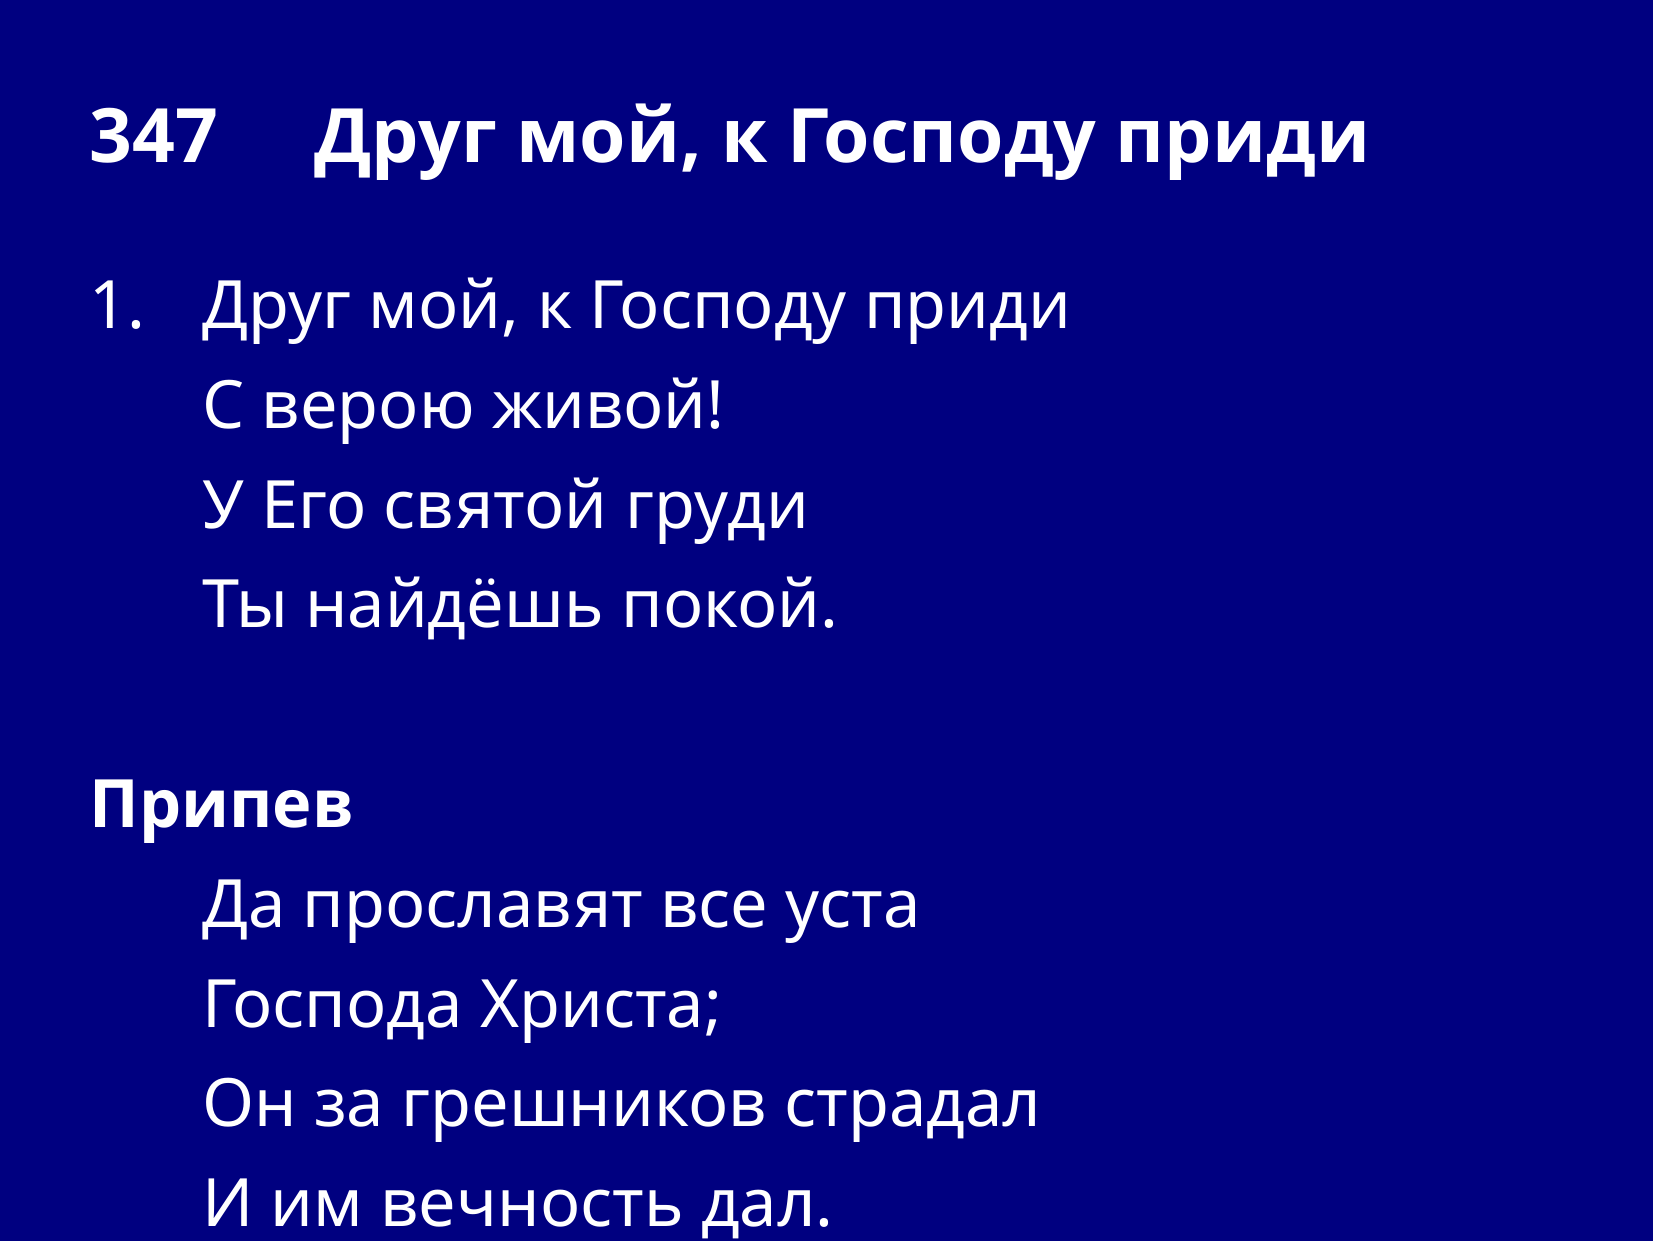

347	Друг мой, к Господу приди
1.	Друг мой, к Господу приди
	С верою живой!
	У Его святой груди
	Ты найдёшь покой.
Припев
	Да прославят все уста
	Господа Христа;
	Он за грешников страдал
	И им вечность дал.